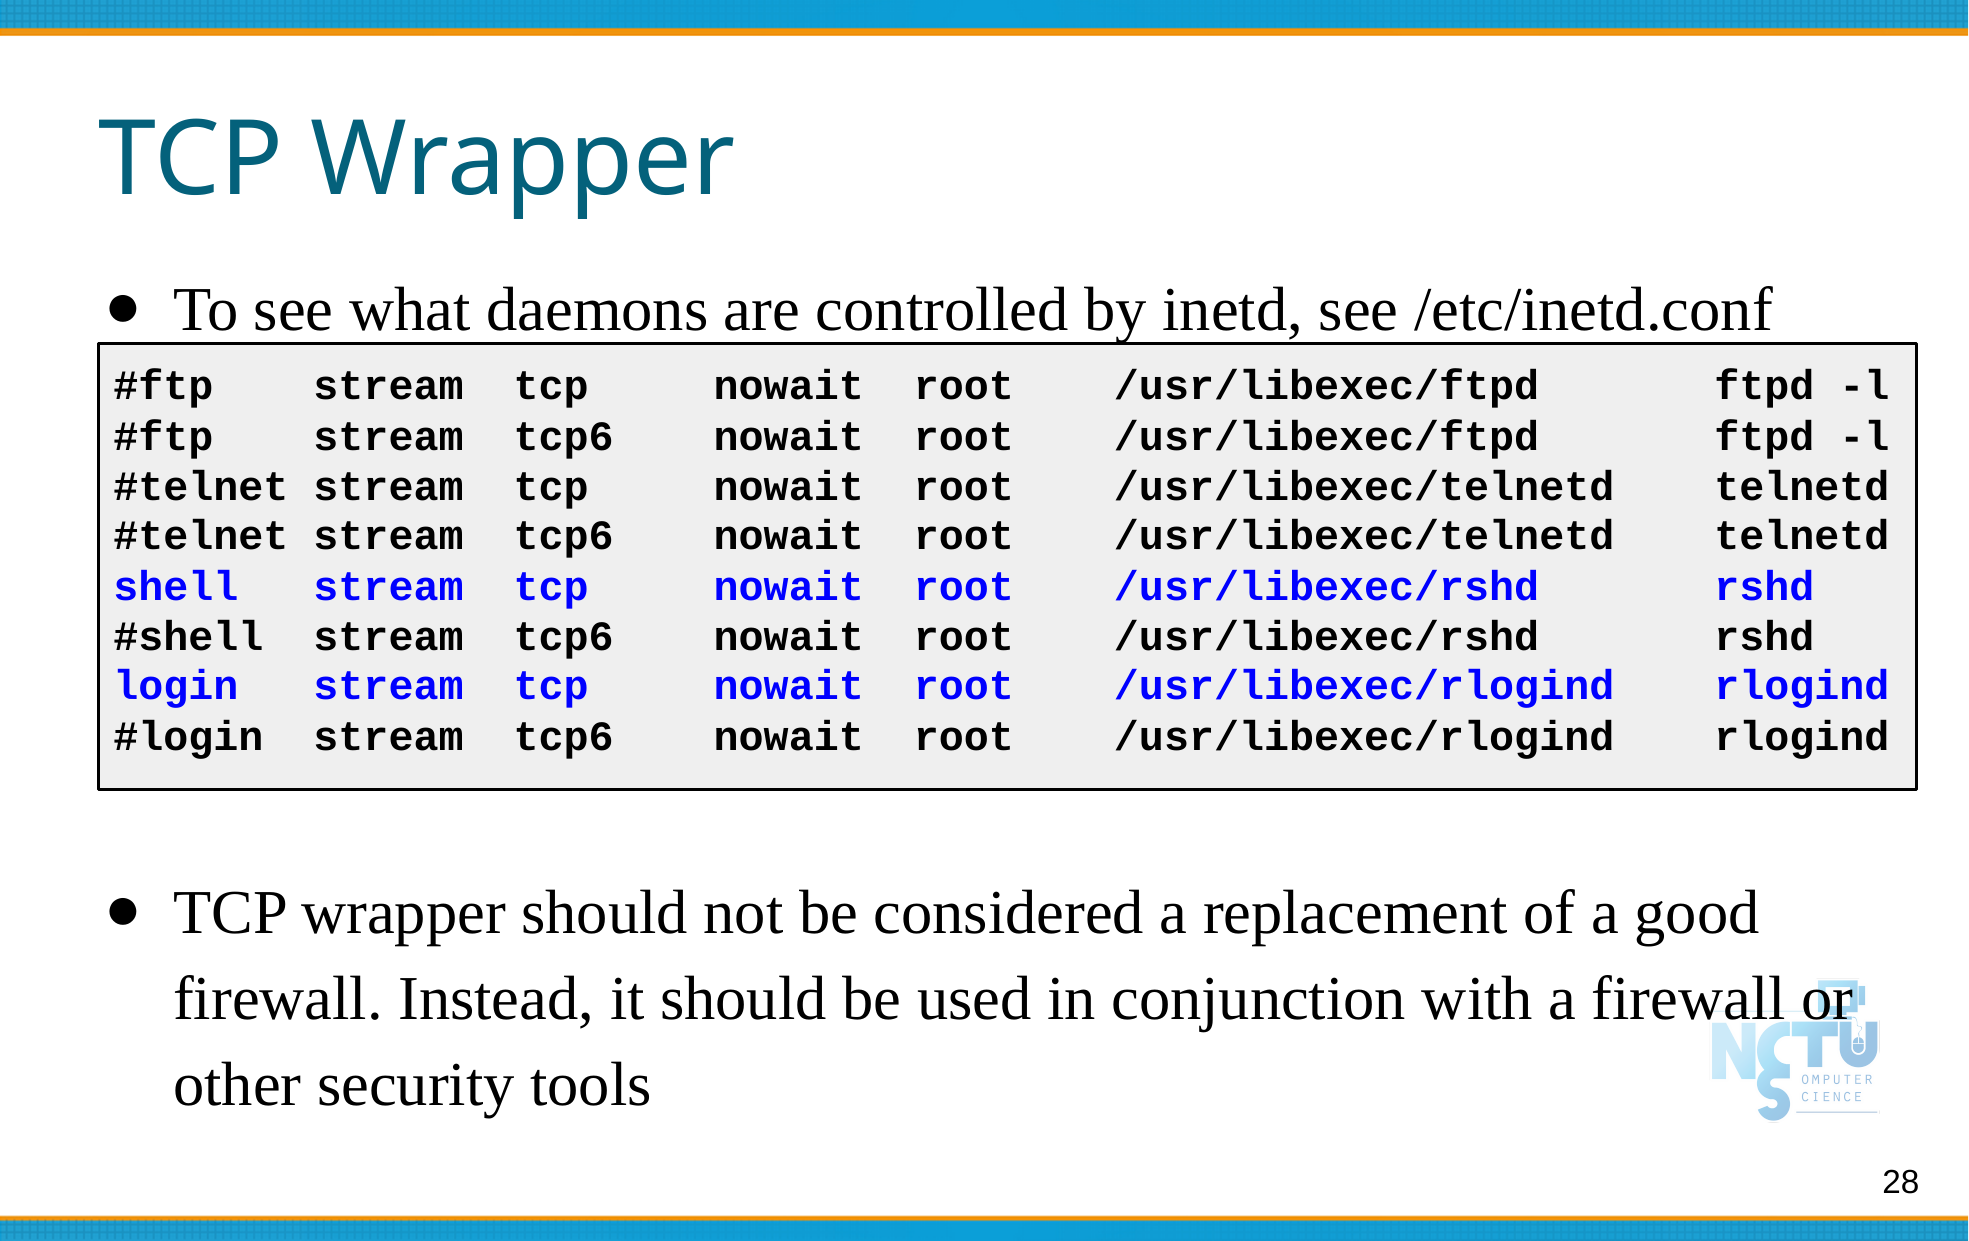

# TCP Wrapper
To see what daemons are controlled by inetd, see /etc/inetd.conf
TCP wrapper should not be considered a replacement of a good firewall. Instead, it should be used in conjunction with a firewall or other security tools
#ftp stream tcp nowait root /usr/libexec/ftpd ftpd -l
#ftp stream tcp6 nowait root /usr/libexec/ftpd ftpd -l
#telnet stream tcp nowait root /usr/libexec/telnetd telnetd
#telnet stream tcp6 nowait root /usr/libexec/telnetd telnetd
shell stream tcp nowait root /usr/libexec/rshd rshd
#shell stream tcp6 nowait root /usr/libexec/rshd rshd
login stream tcp nowait root /usr/libexec/rlogind rlogind
#login stream tcp6 nowait root /usr/libexec/rlogind rlogind